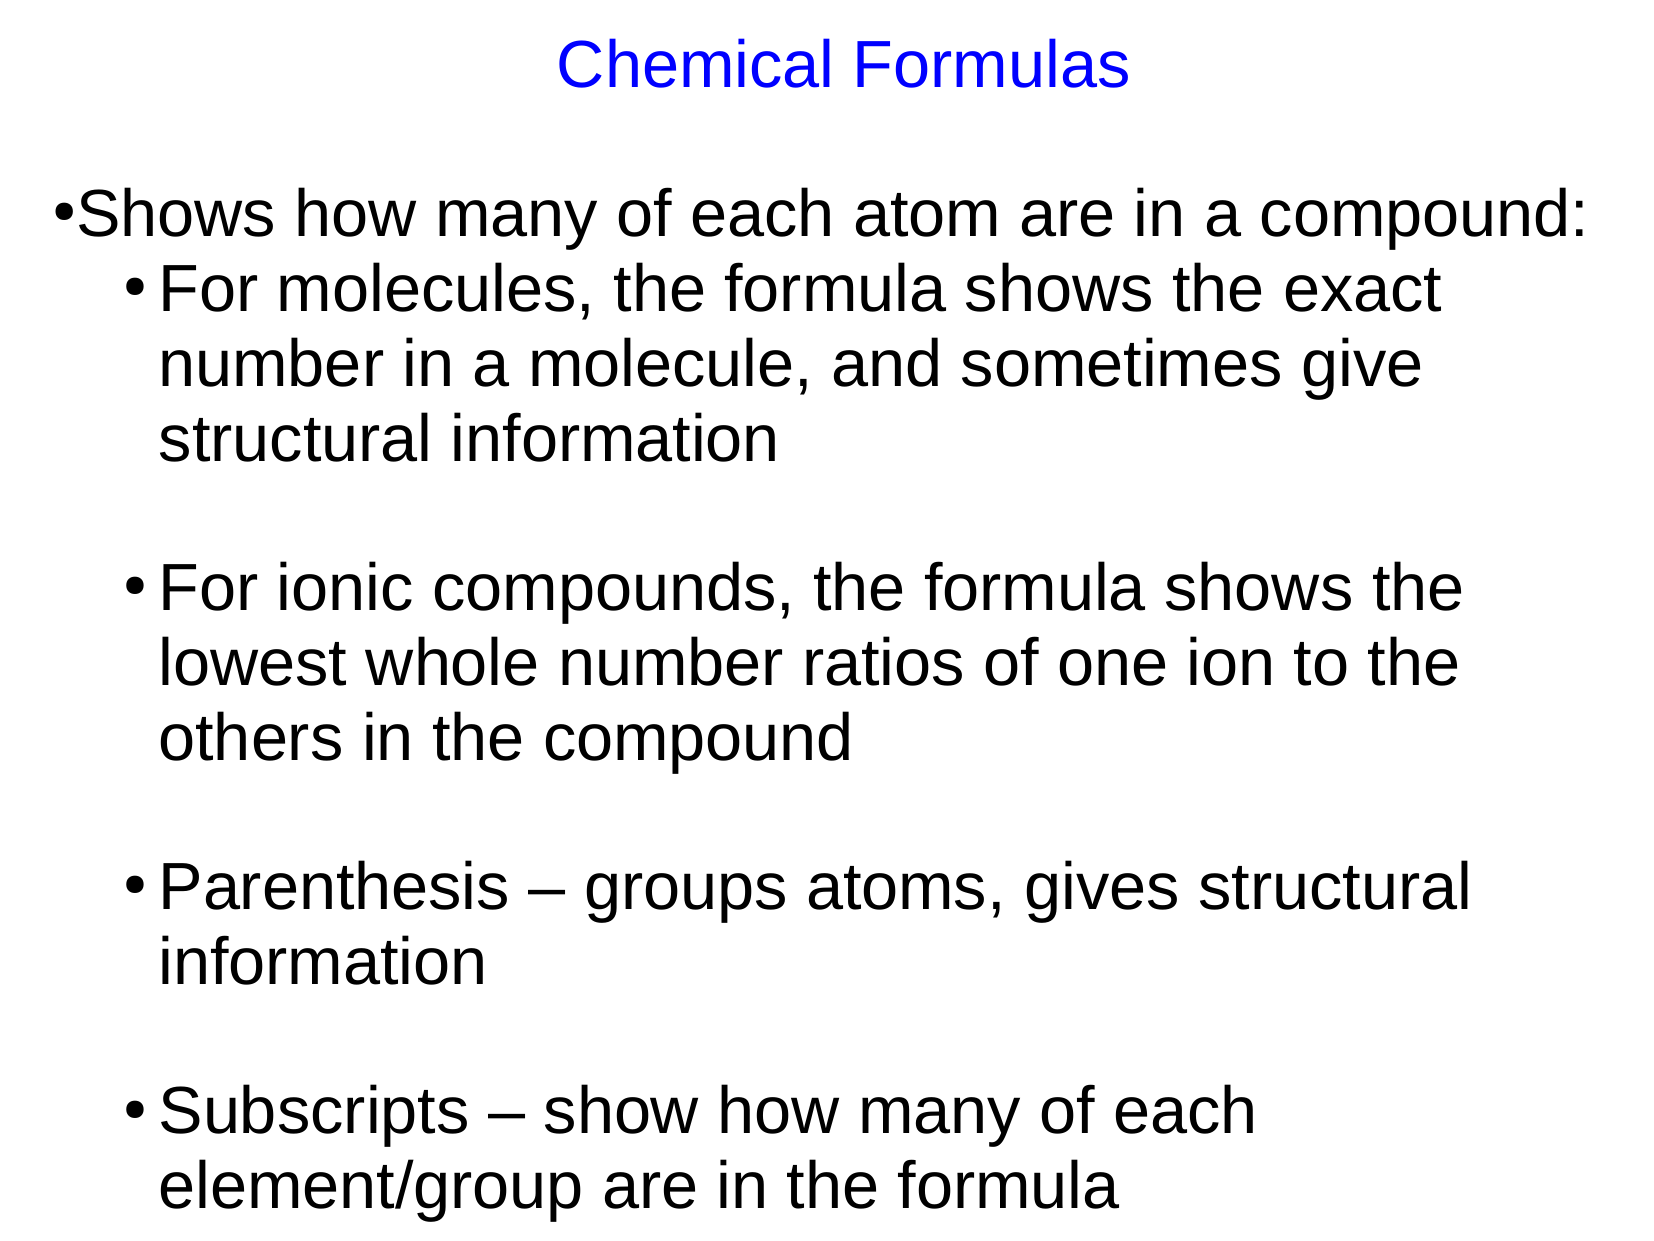

Chemical Formulas
Shows how many of each atom are in a compound:
For molecules, the formula shows the exact number in a molecule, and sometimes give structural information
For ionic compounds, the formula shows the lowest whole number ratios of one ion to the others in the compound
Parenthesis – groups atoms, gives structural information
Subscripts – show how many of each element/group are in the formula